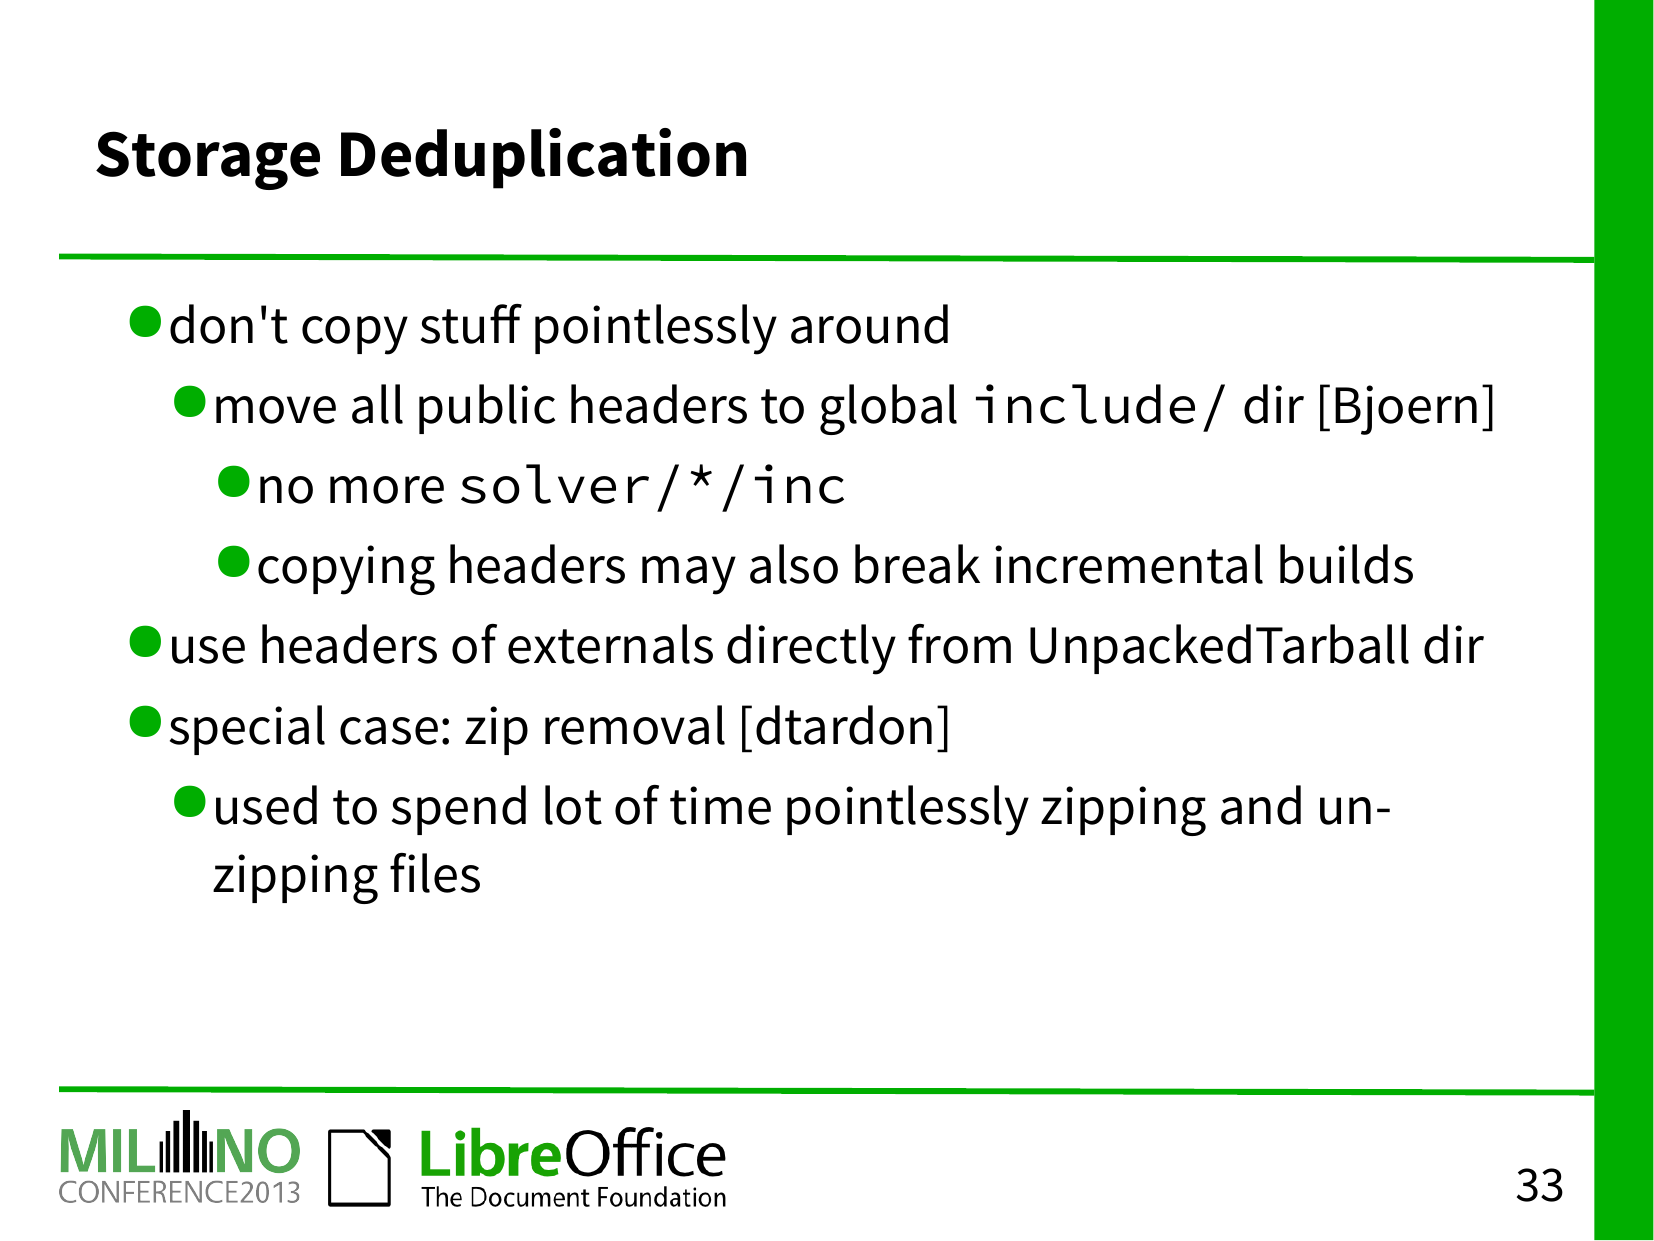

# Storage Deduplication
don't copy stuff pointlessly around
move all public headers to global include/ dir [Bjoern]
no more solver/*/inc
copying headers may also break incremental builds
use headers of externals directly from UnpackedTarball dir
special case: zip removal [dtardon]
used to spend lot of time pointlessly zipping and un-zipping files
33